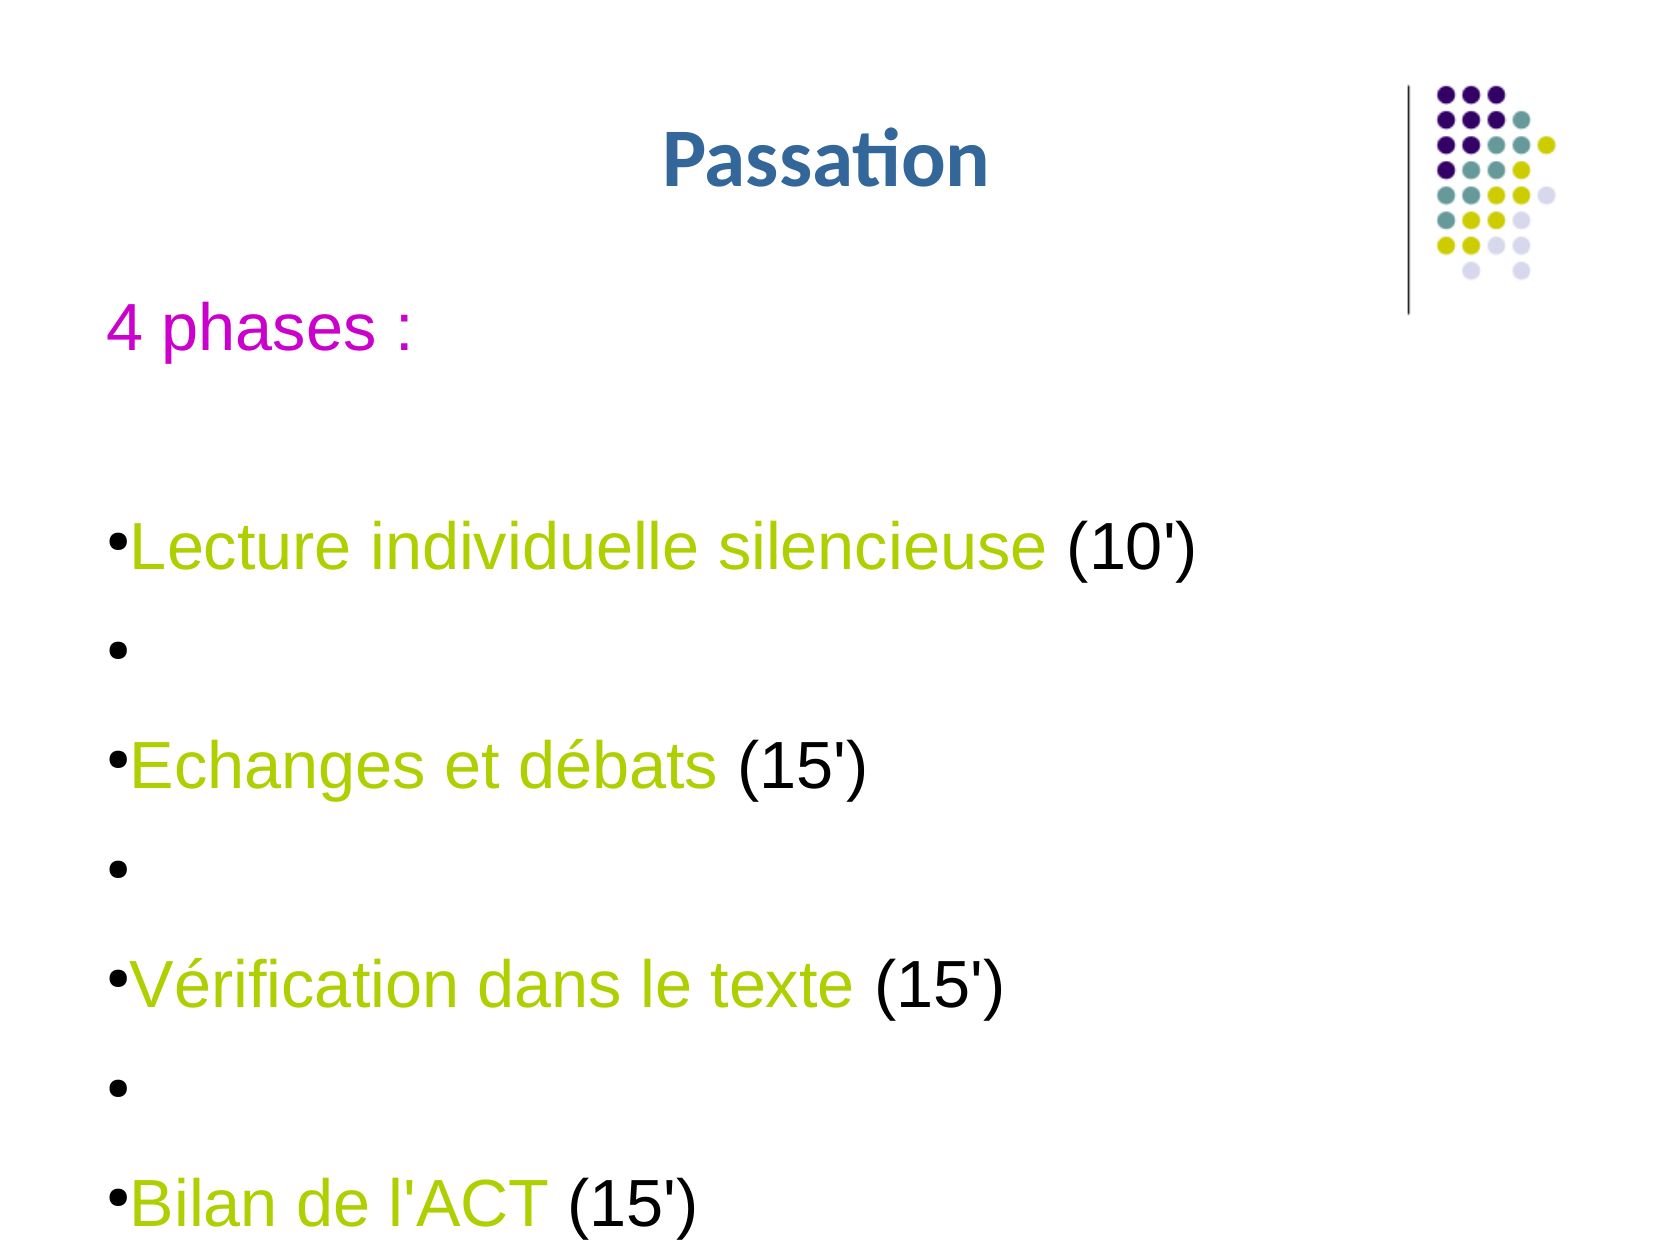

# Passation
4 phases :
Lecture individuelle silencieuse (10')
Echanges et débats (15')
Vérification dans le texte (15')
Bilan de l'ACT (15')